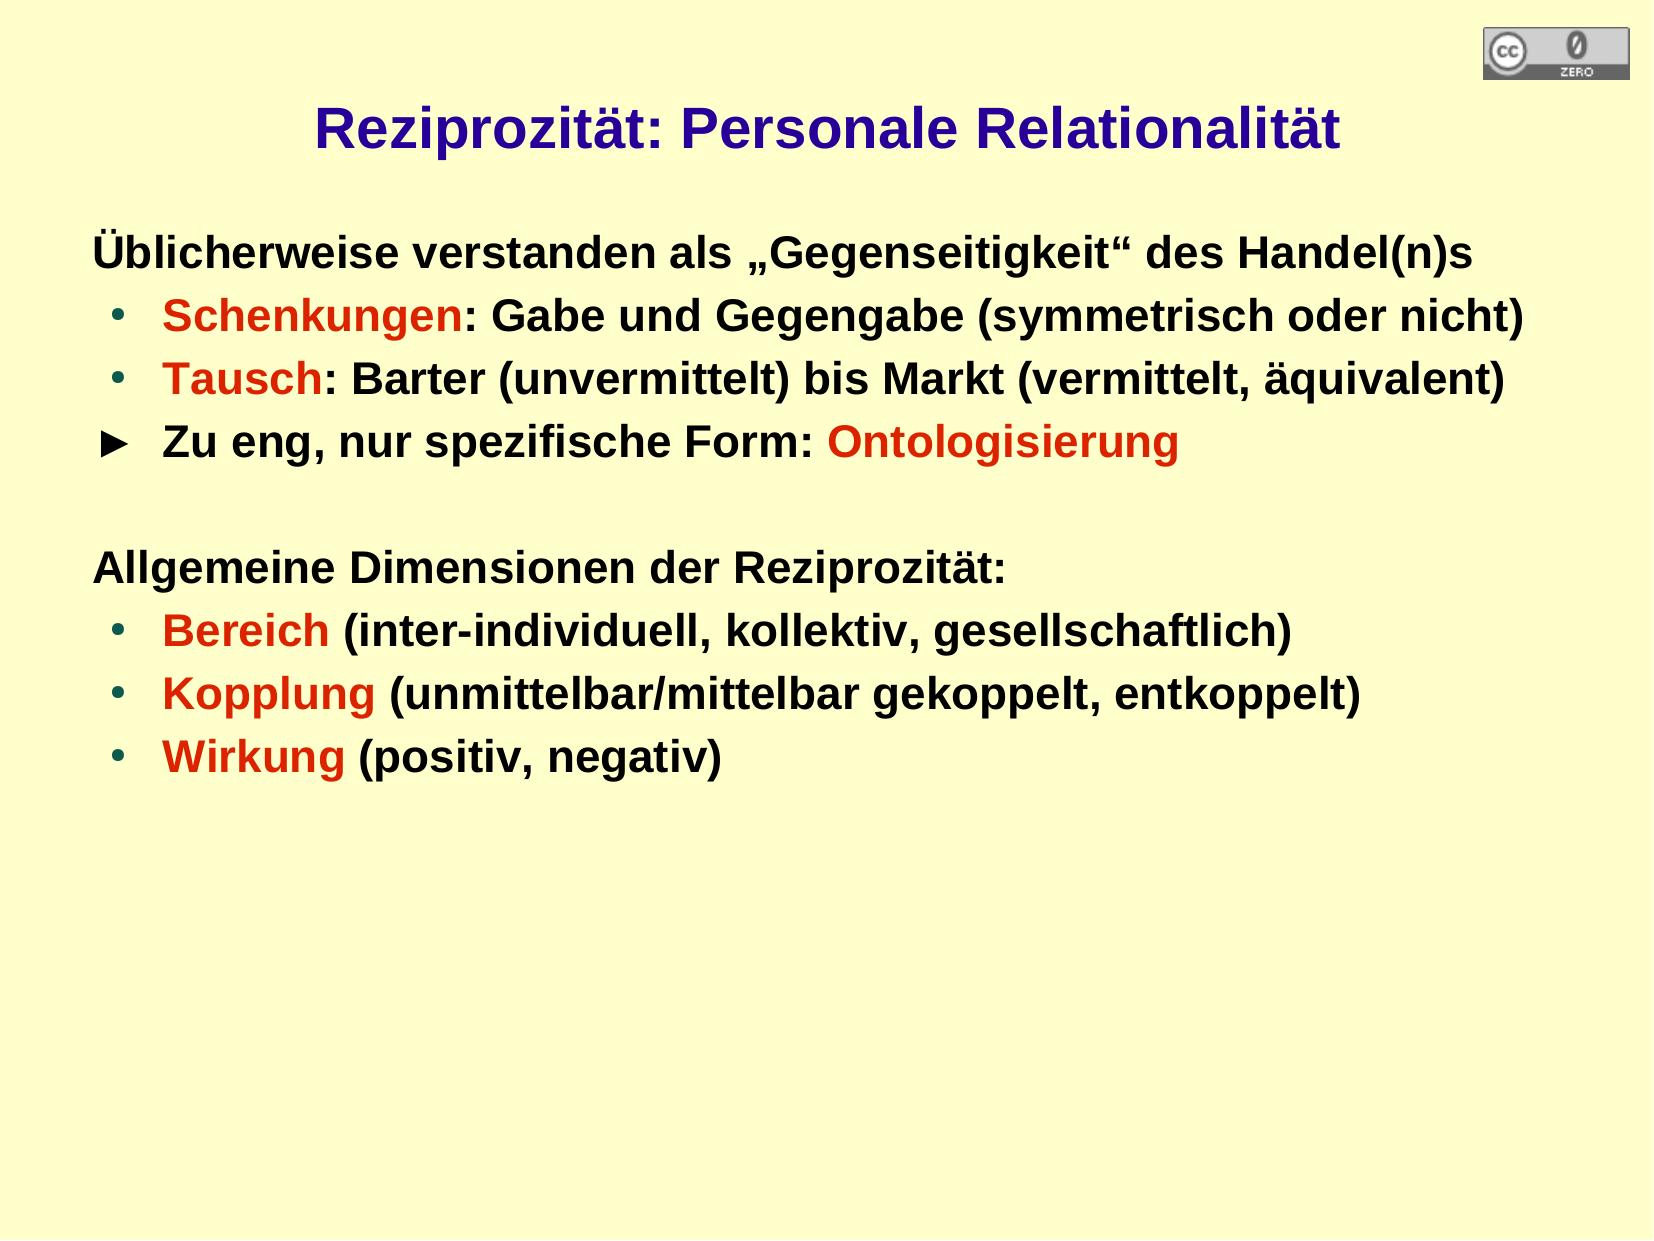

# Reziprozität: Personale Relationalität
Üblicherweise verstanden als „Gegenseitigkeit“ des Handel(n)s
Schenkungen: Gabe und Gegengabe (symmetrisch oder nicht)
Tausch: Barter (unvermittelt) bis Markt (vermittelt, äquivalent)
►	Zu eng, nur spezifische Form: Ontologisierung
Allgemeine Dimensionen der Reziprozität:
Bereich (inter-individuell, kollektiv, gesellschaftlich)
Kopplung (unmittelbar/mittelbar gekoppelt, entkoppelt)
Wirkung (positiv, negativ)